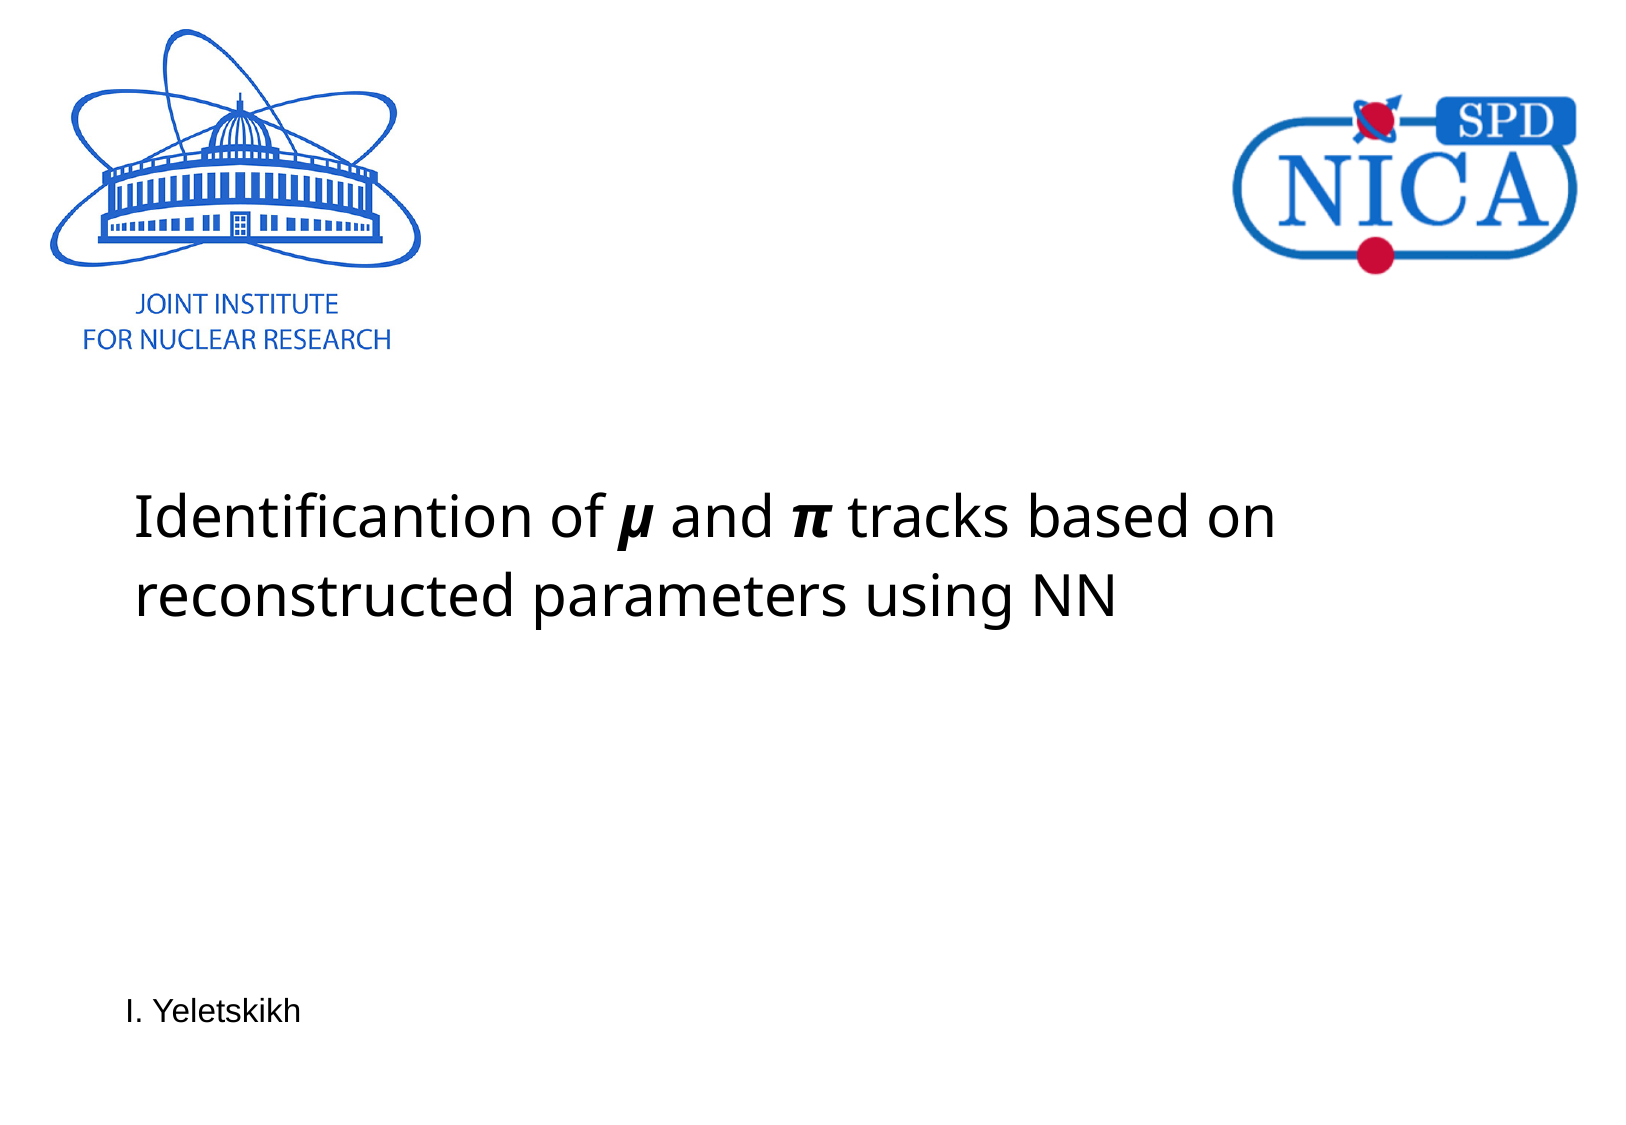

Identificantion of μ and π tracks based on reconstructed parameters using NN
I. Yeletskikh